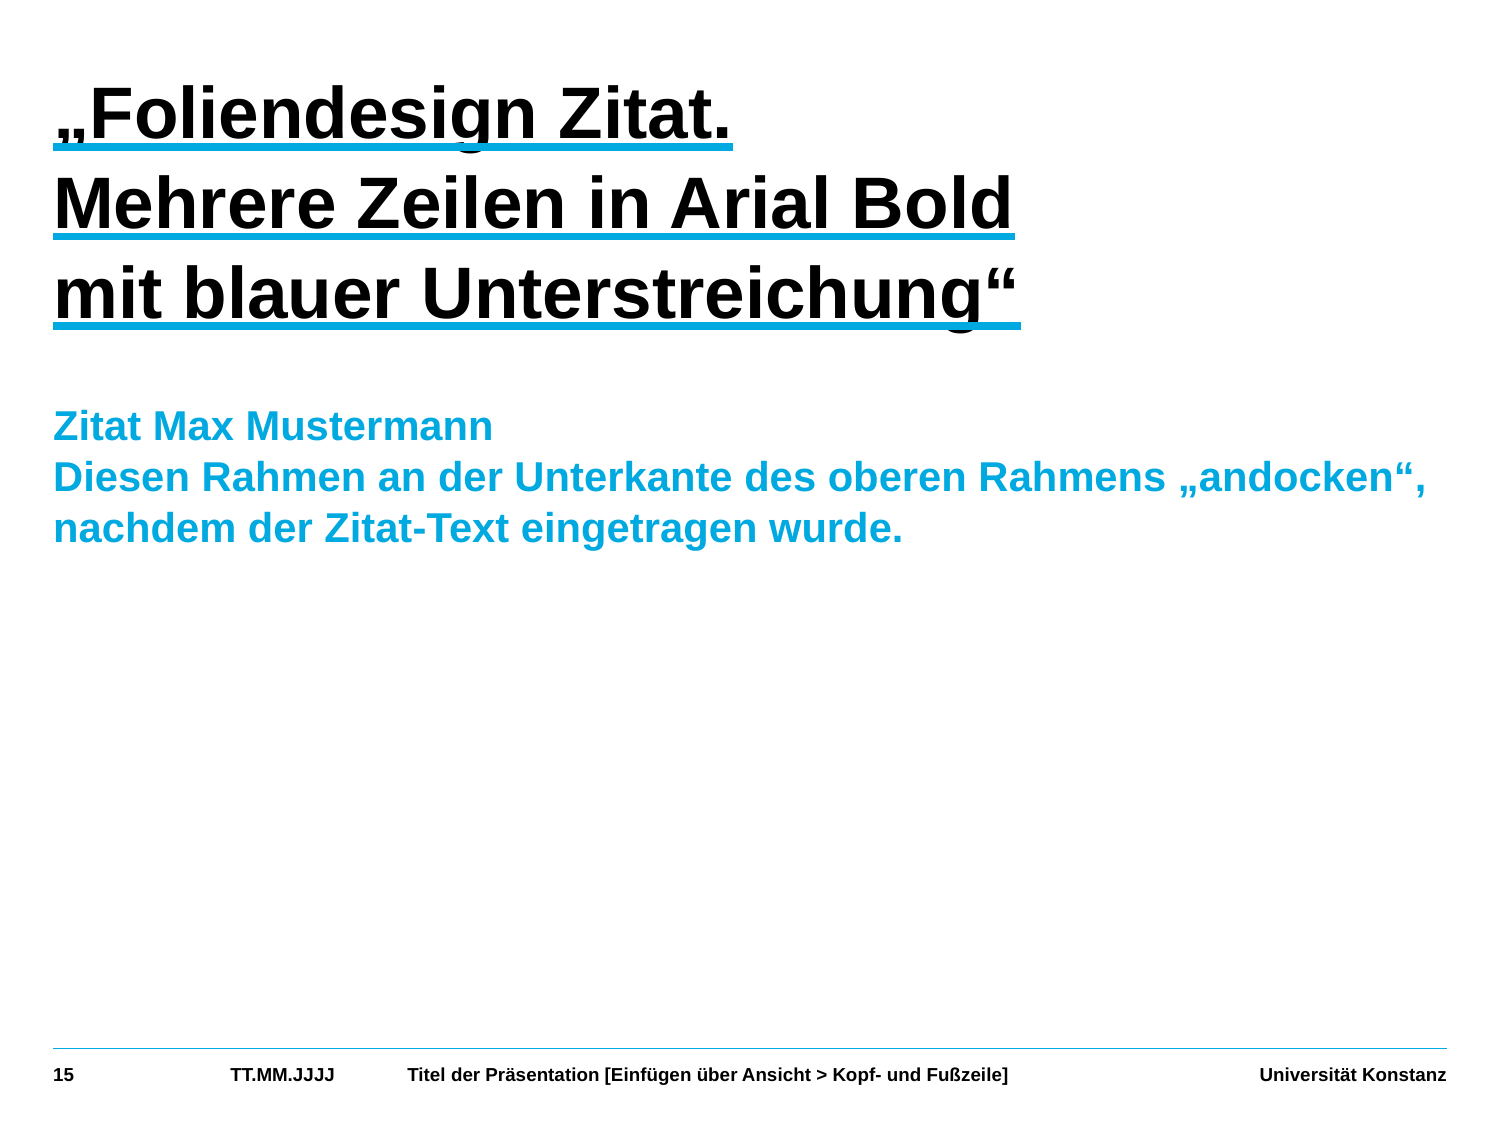

# „Foliendesign Zitat. Mehrere Zeilen in Arial Bold mit blauer Unterstreichung“
Zitat Max Mustermann
Diesen Rahmen an der Unterkante des oberen Rahmens „andocken“, nachdem der Zitat-Text eingetragen wurde.
15
TT.MM.JJJJ
Titel der Präsentation [Einfügen über Ansicht > Kopf- und Fußzeile]